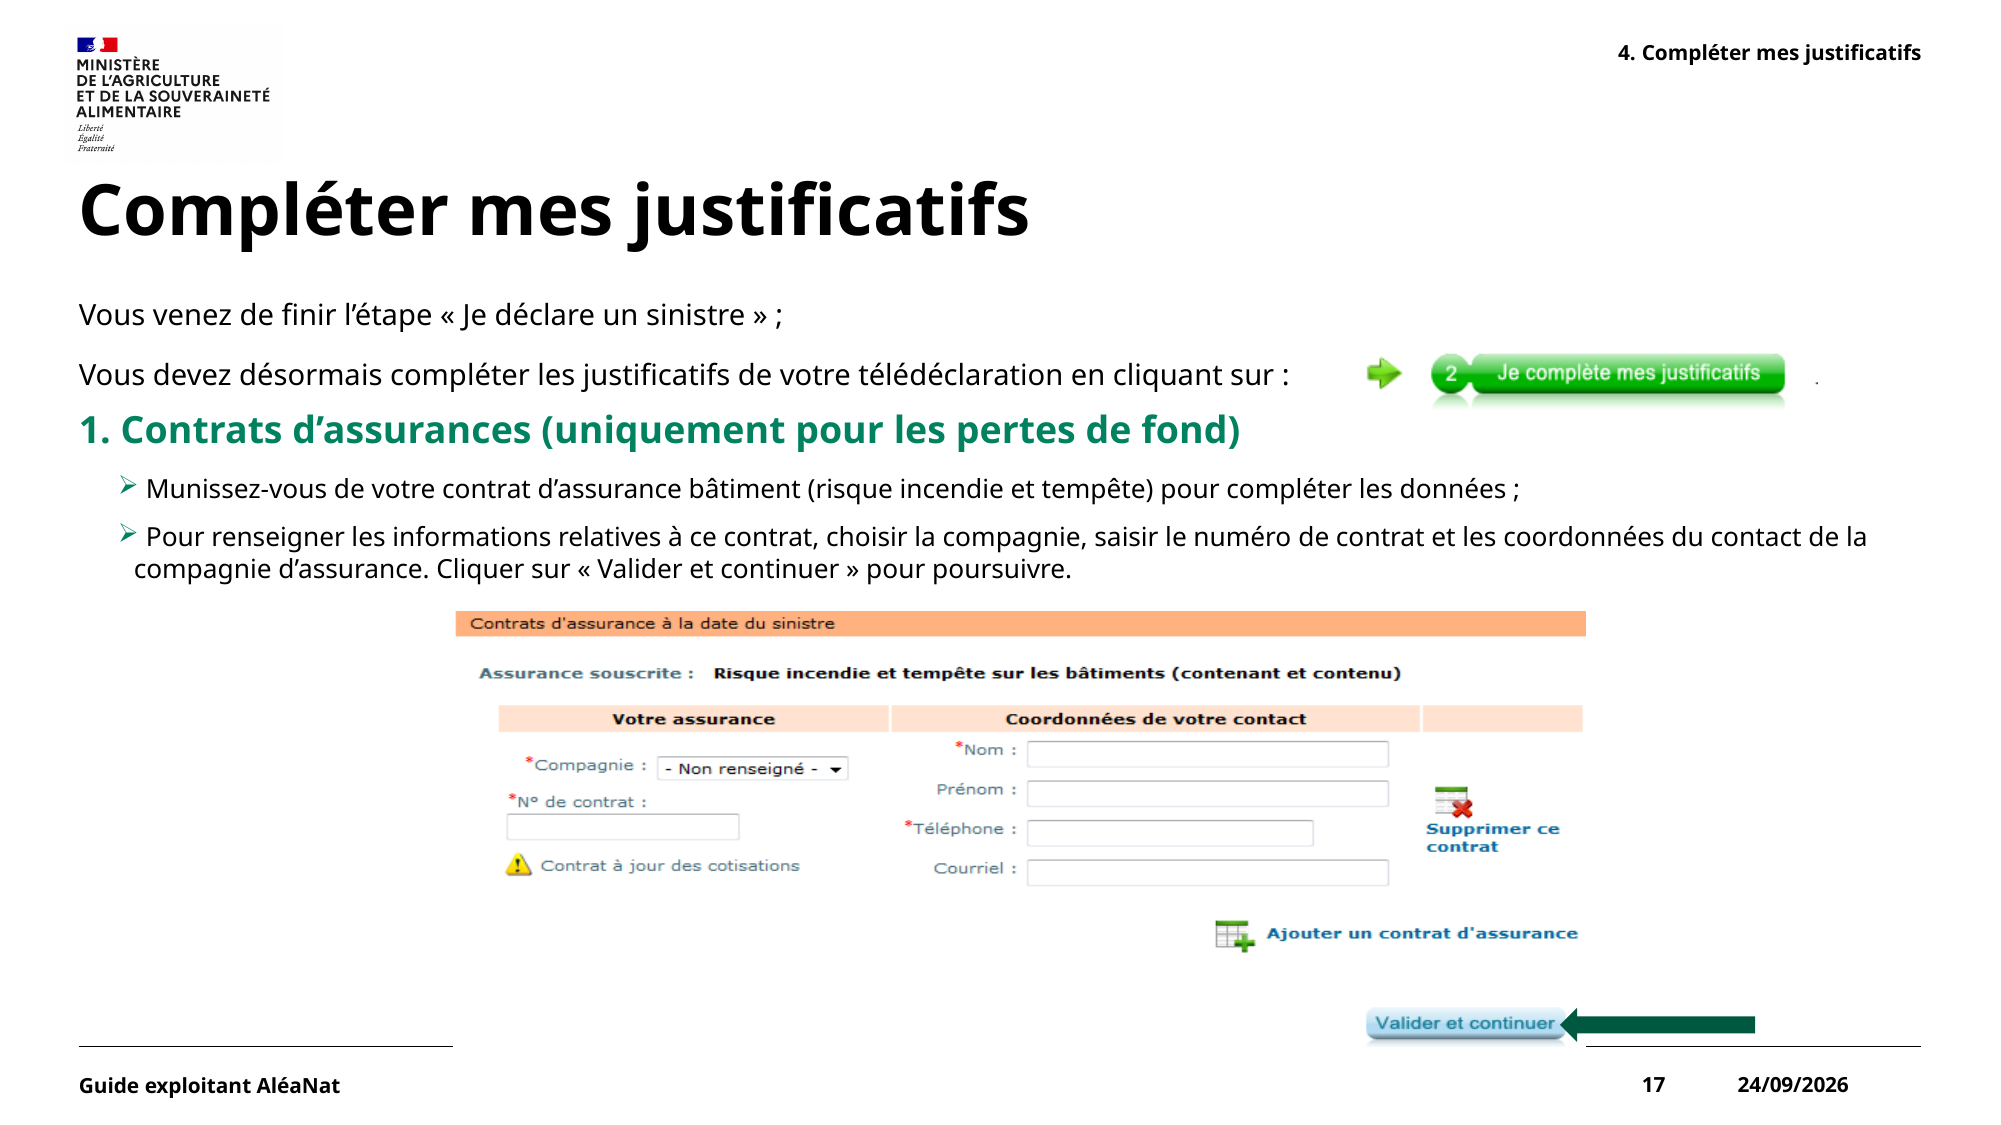

Compléter mes justificatifs
# Compléter mes justificatifs
Vous venez de finir l’étape « Je déclare un sinistre » ;
Vous devez désormais compléter les justificatifs de votre télédéclaration en cliquant sur :
 Munissez-vous de votre contrat d’assurance bâtiment (risque incendie et tempête) pour compléter les données ;
 Pour renseigner les informations relatives à ce contrat, choisir la compagnie, saisir le numéro de contrat et les coordonnées du contact de la compagnie d’assurance. Cliquer sur « Valider et continuer » pour poursuivre.
1. Contrats d’assurances (uniquement pour les pertes de fond)
Guide exploitant AléaNat
17